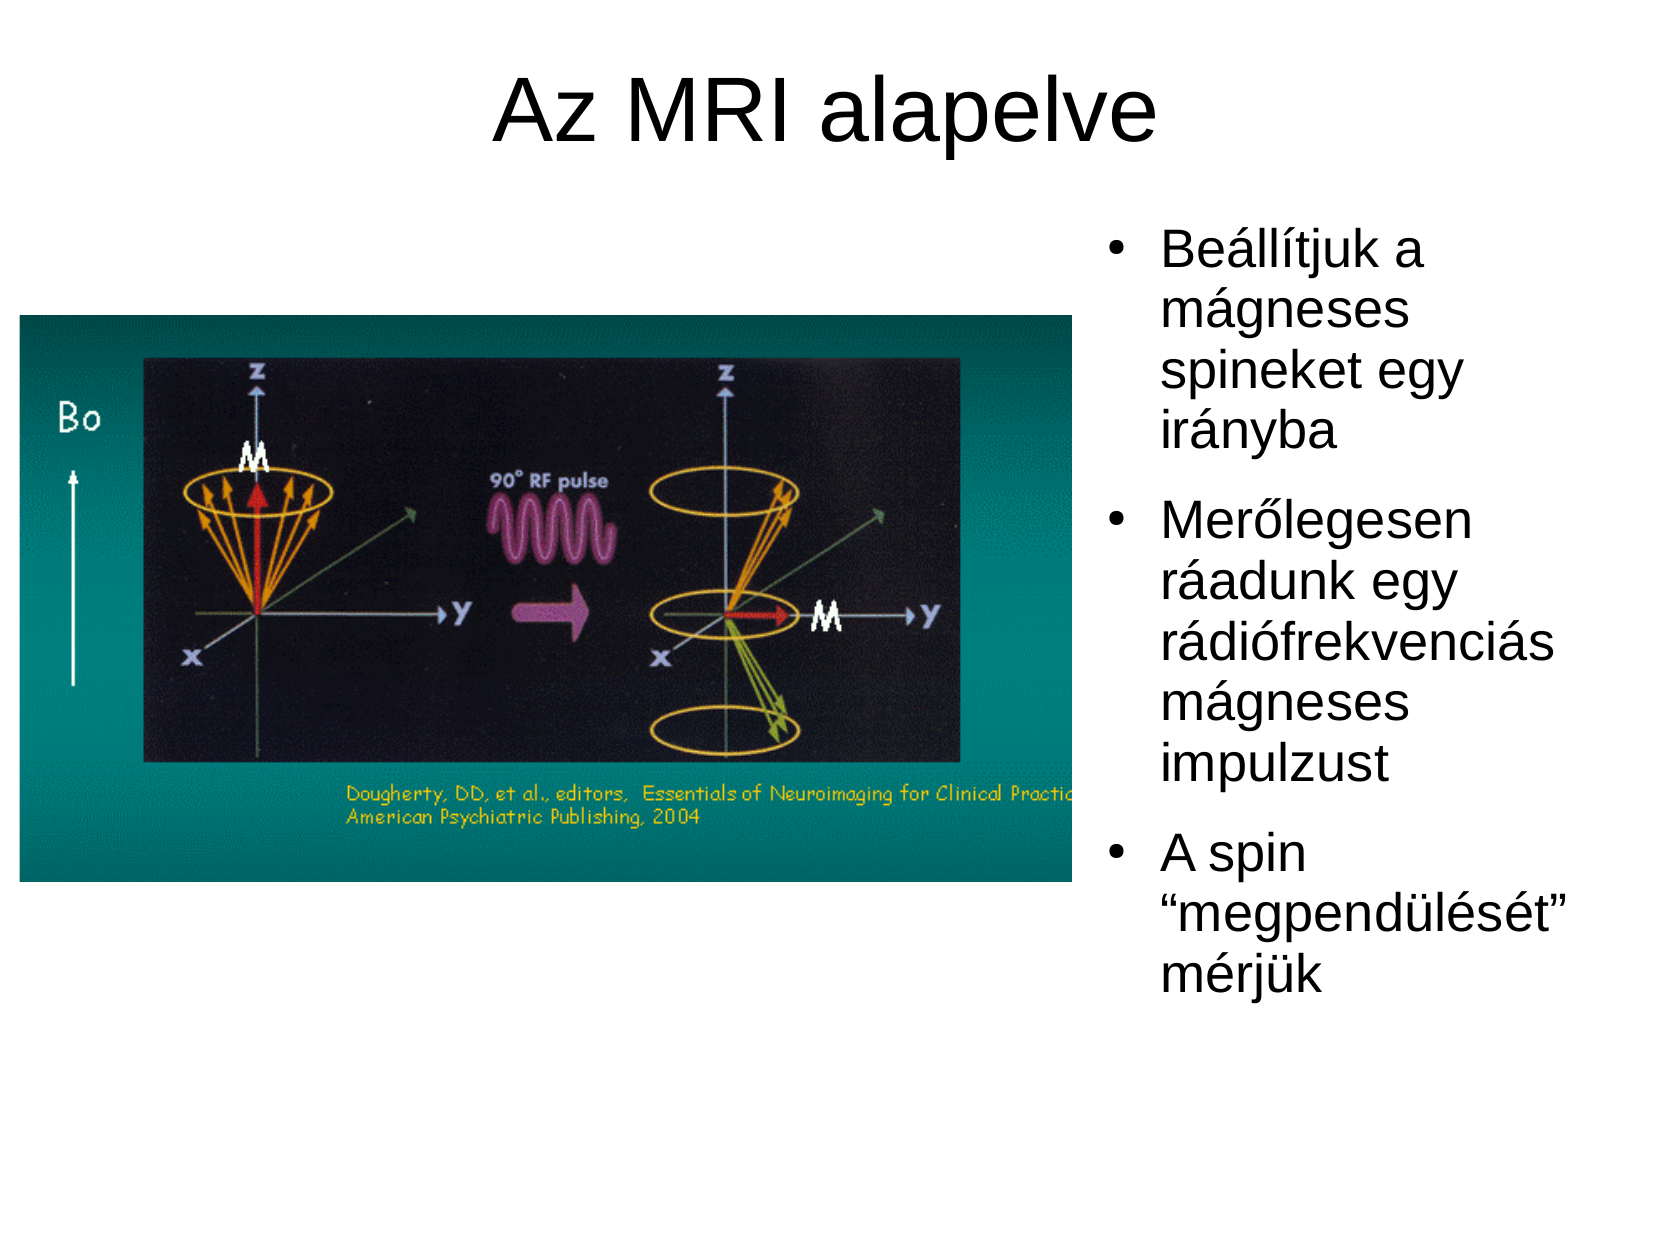

# Az MRI alapelve
Beállítjuk a mágneses spineket egy irányba
Merőlegesen ráadunk egy rádiófrekvenciás mágneses impulzust
A spin “megpendülését” mérjük